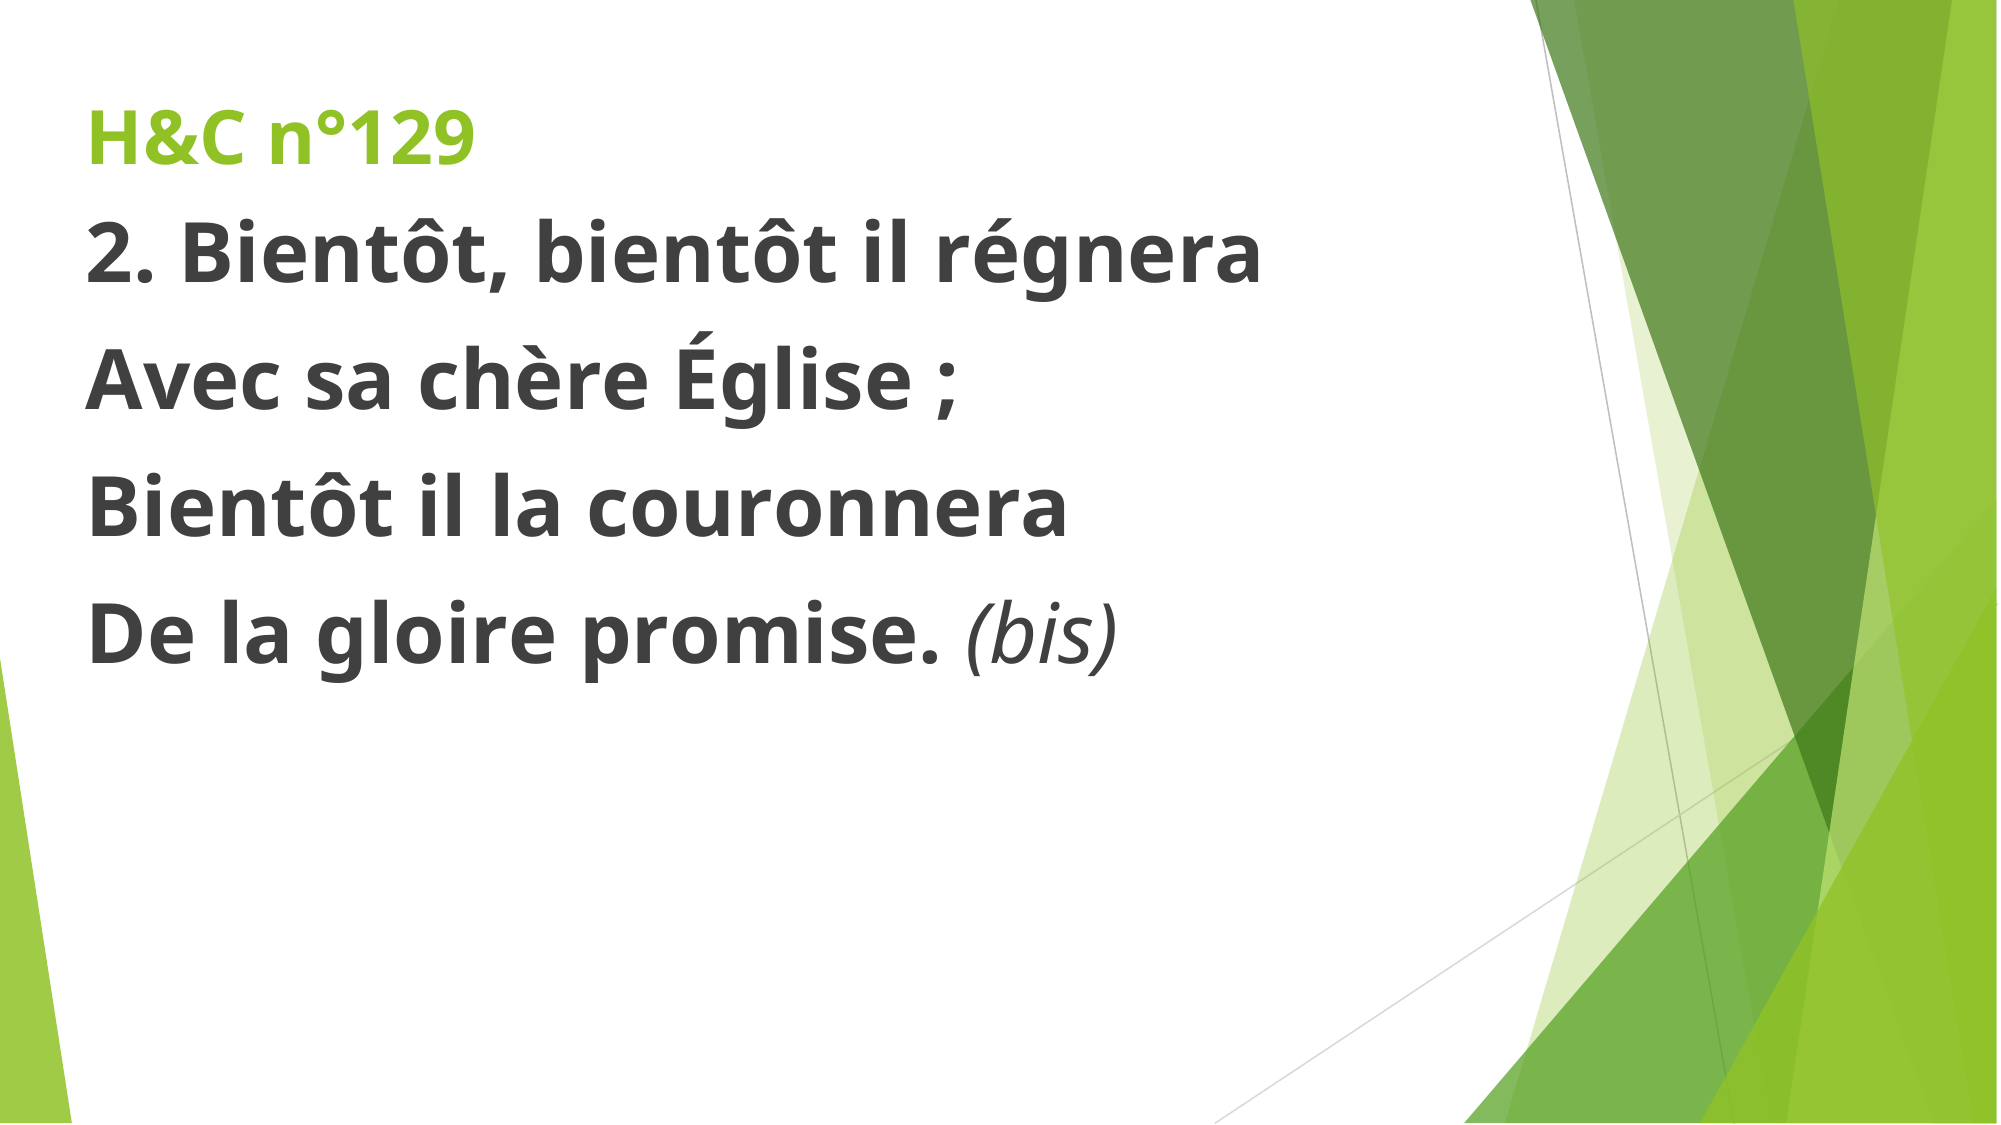

H&C n°129
2. Bientôt, bientôt il régnera
Avec sa chère Église ;
Bientôt il la couronnera
De la gloire promise. (bis)